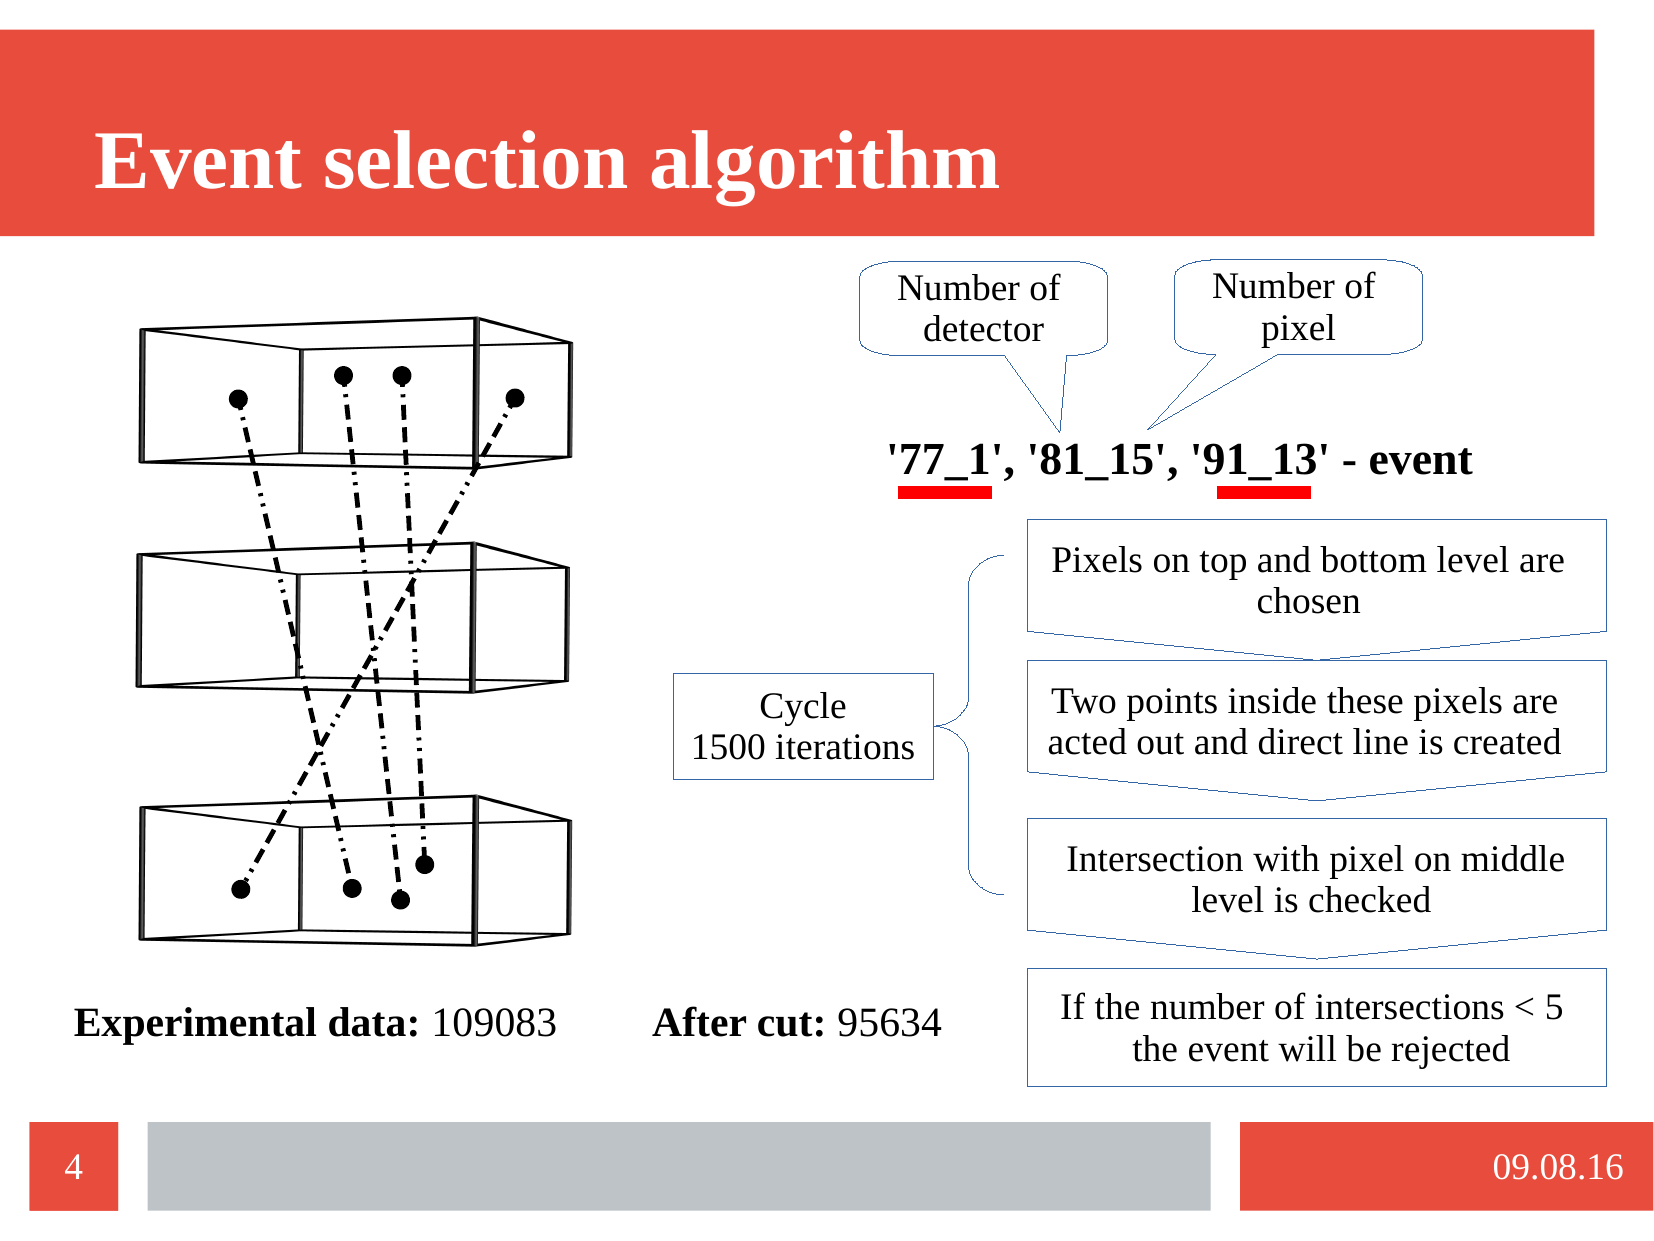

# Event selection algorithm
Number of
pixel
Number of
detector
'77_1', '81_15', '91_13' - event
Pixels on top and bottom level are chosen
Two points inside these pixels are acted out and direct line is created
Cycle
1500 iterations
Intersection with pixel on middle level is checked
If the number of intersections < 5
 the event will be rejected
Experimental data: 109083 After cut: 95634
4
09.08.16